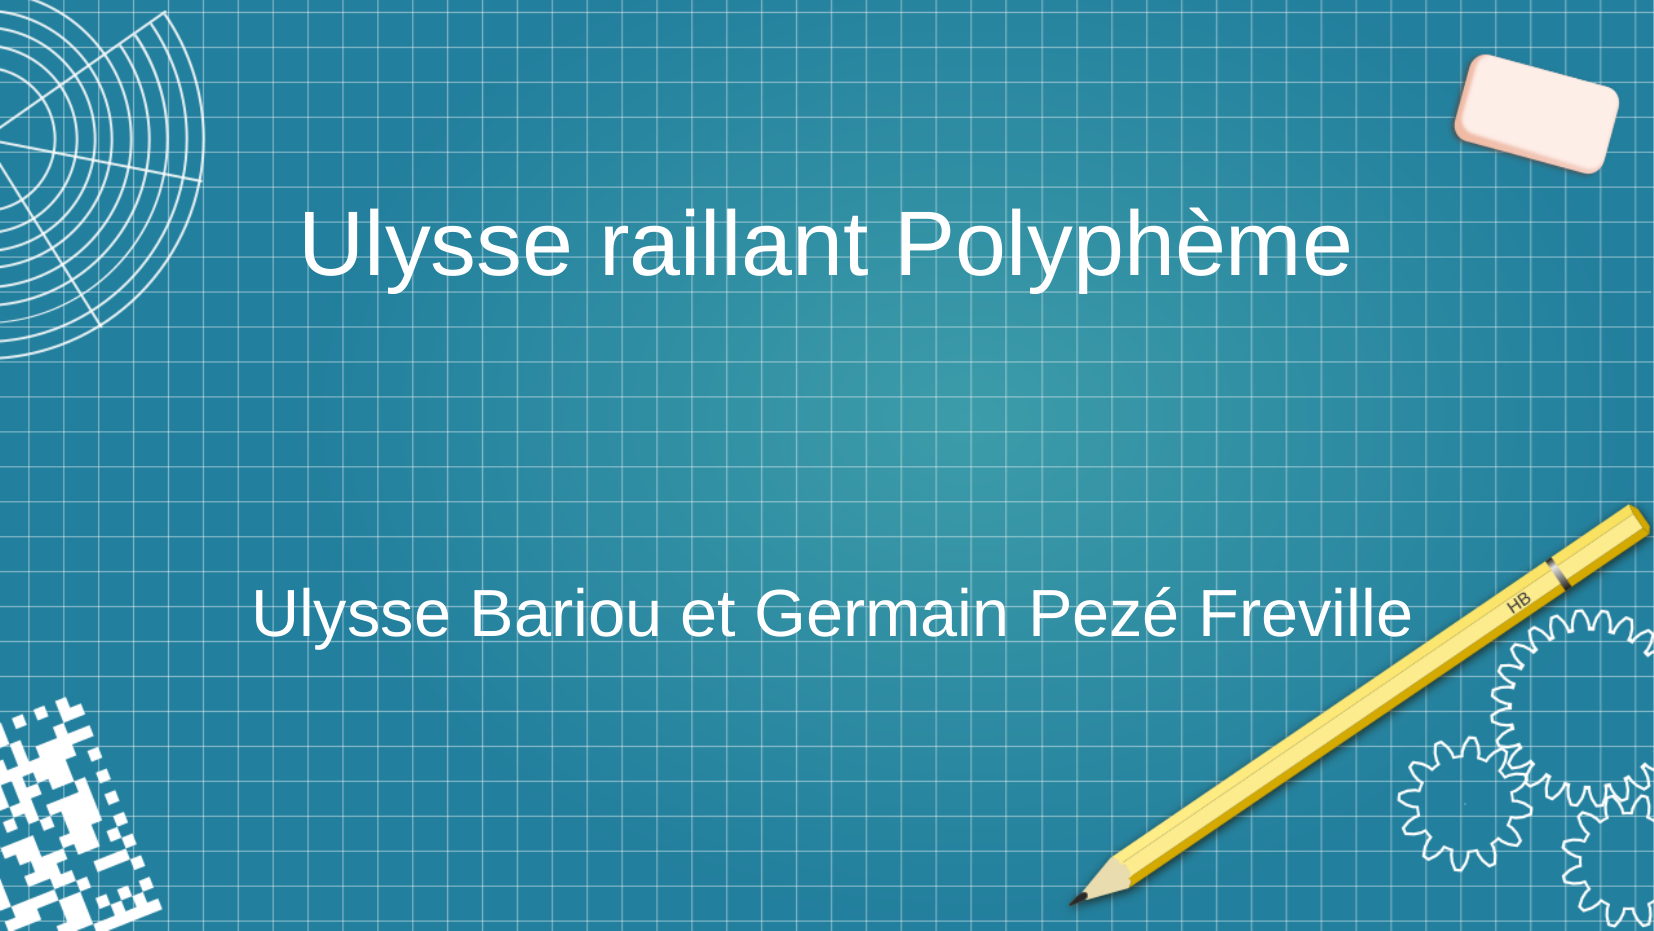

# Ulysse raillant Polyphème
Ulysse Bariou et Germain Pezé Freville